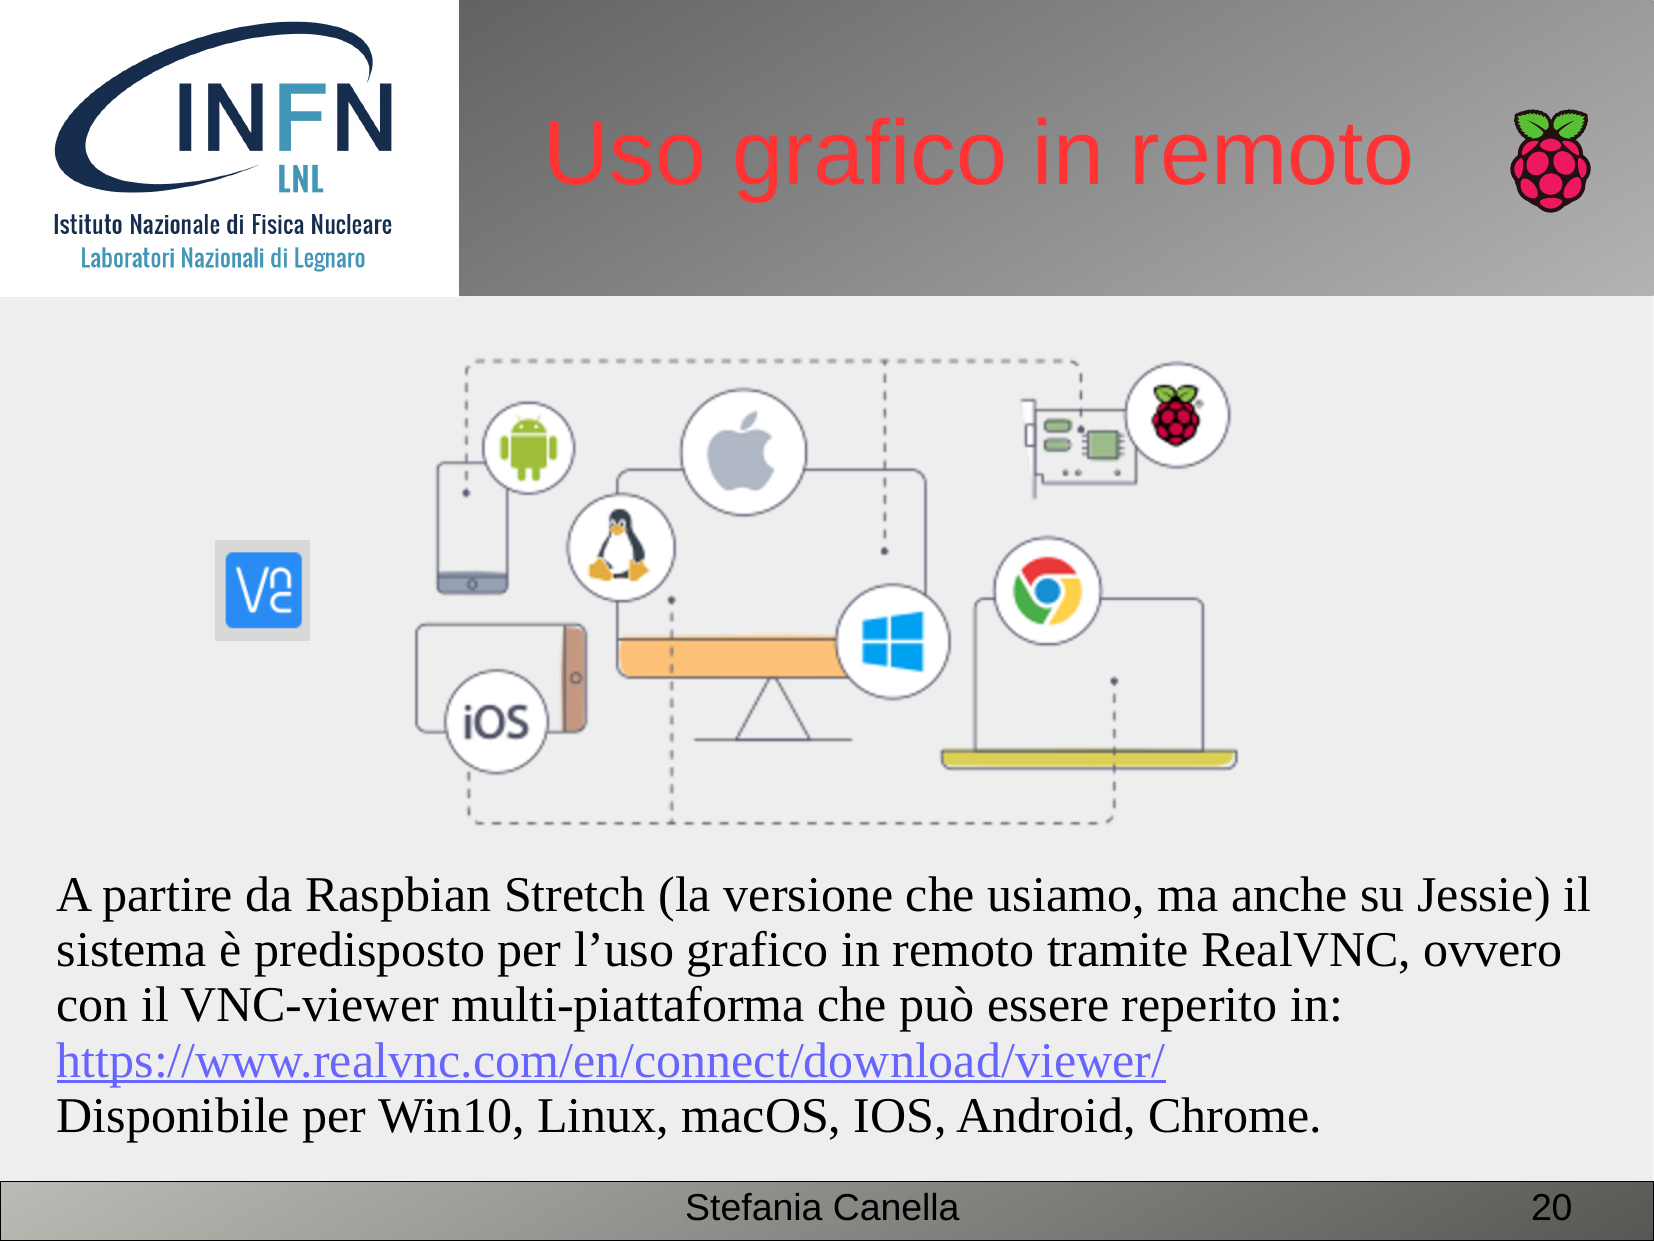

# Uso grafico in remoto
A partire da Raspbian Stretch (la versione che usiamo, ma anche su Jessie) il sistema è predisposto per l’uso grafico in remoto tramite RealVNC, ovvero con il VNC-viewer multi-piattaforma che può essere reperito in:
https://www.realvnc.com/en/connect/download/viewer/
Disponibile per Win10, Linux, macOS, IOS, Android, Chrome.
Stefania Canella